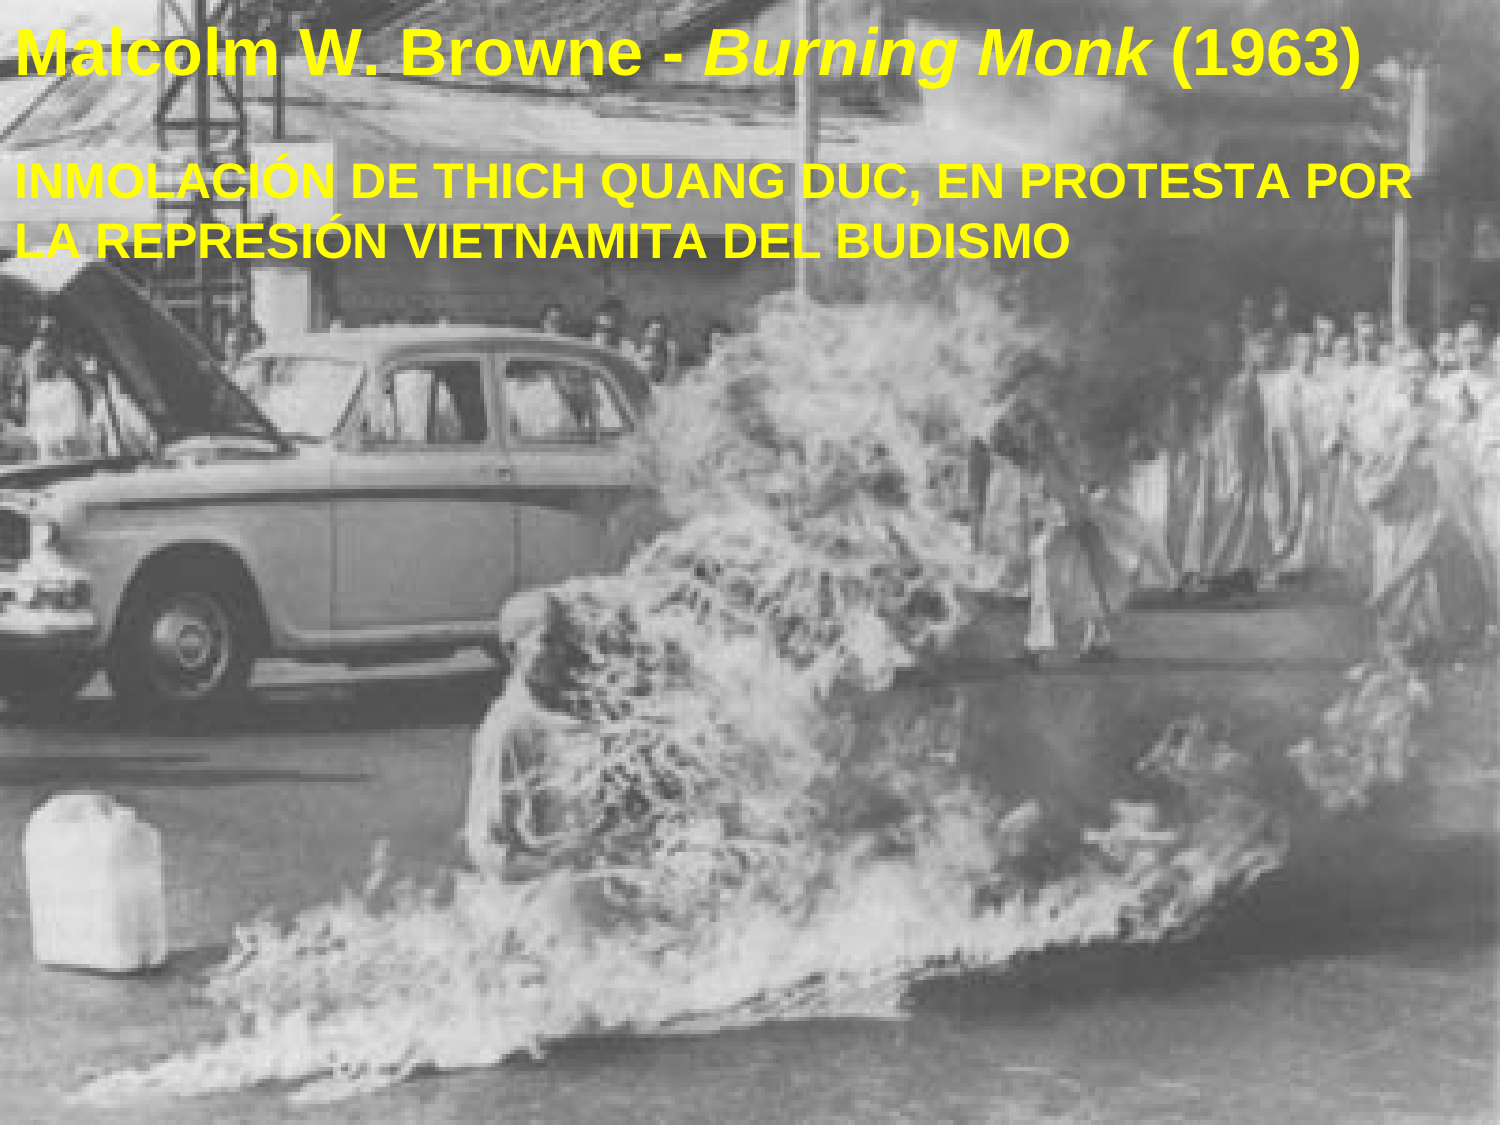

Malcolm W. Browne - Burning Monk (1963)
INMOLACIÓN DE THICH QUANG DUC, EN PROTESTA POR LA REPRESIÓN VIETNAMITA DEL BUDISMO